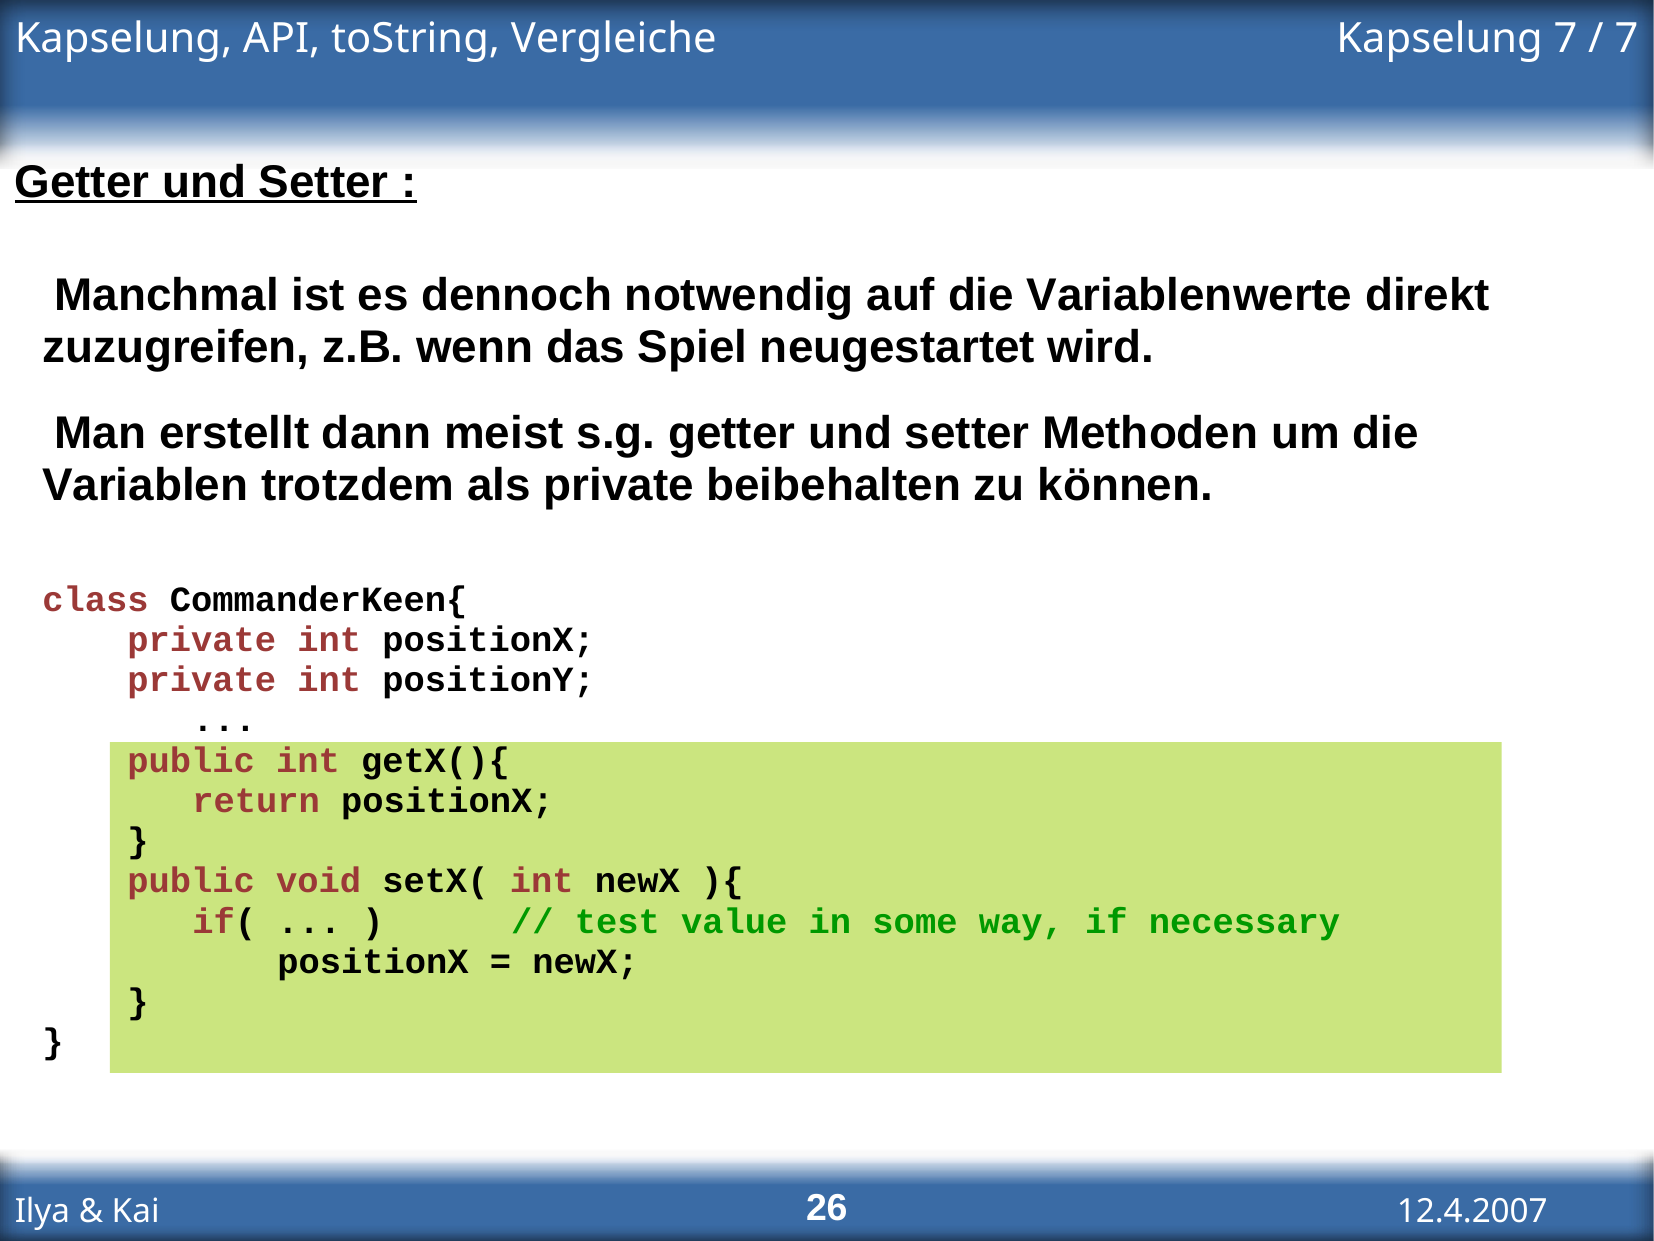

Kapselung 7 / 7
Getter und Setter :
 Manchmal ist es dennoch notwendig auf die Variablenwerte direkt zuzugreifen, z.B. wenn das Spiel neugestartet wird.
 Man erstellt dann meist s.g. getter und setter Methoden um die Variablen trotzdem als private beibehalten zu können.
class CommanderKeen{
 private int positionX;
 private int positionY;
	...
 public int getX(){
	return positionX;
 }
 public void setX( int newX ){
	if( ... ) // test value in some way, if necessary
	 positionX = newX;
 }
}
26